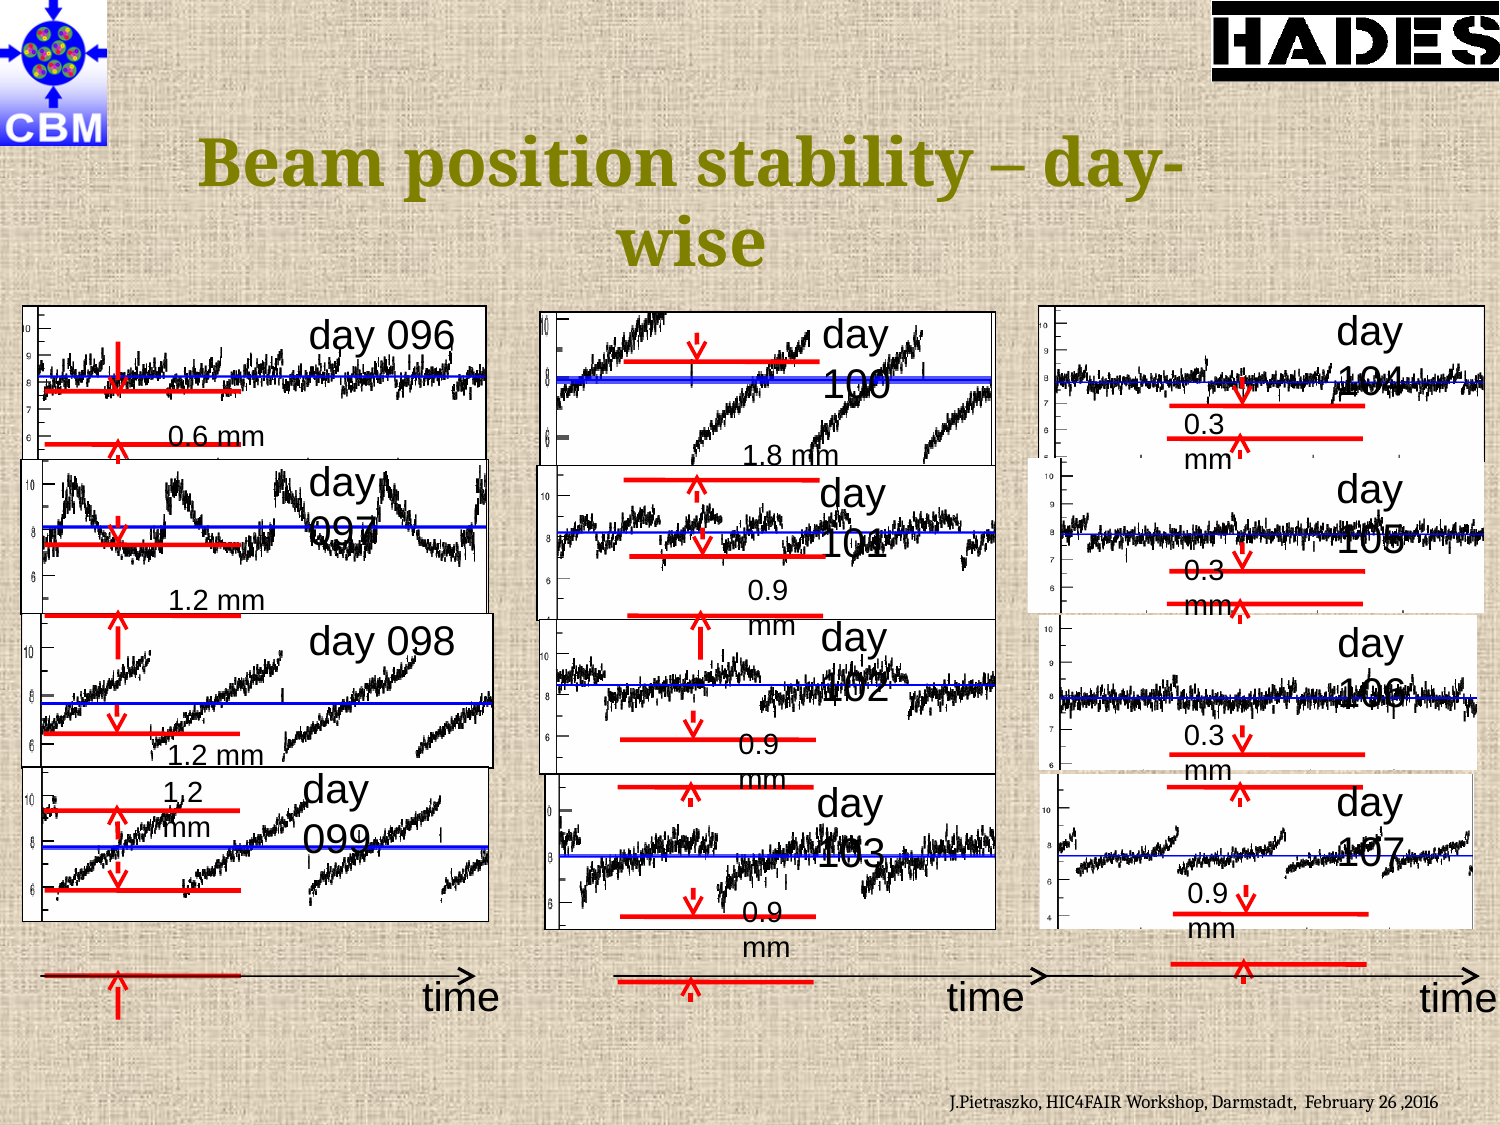

Beam position stability – day-wise
day 104
day 100
day 096
0.3 mm
0.6 mm
1.8 mm
day 097
day 105
day 101
0.3 mm
0.9 mm
1.2 mm
day 102
day 098
day 106
0.3 mm
0.9 mm
1.2 mm
day 099
1.2 mm
day 107
day 103
0.9 mm
0.9 mm
time
time
time